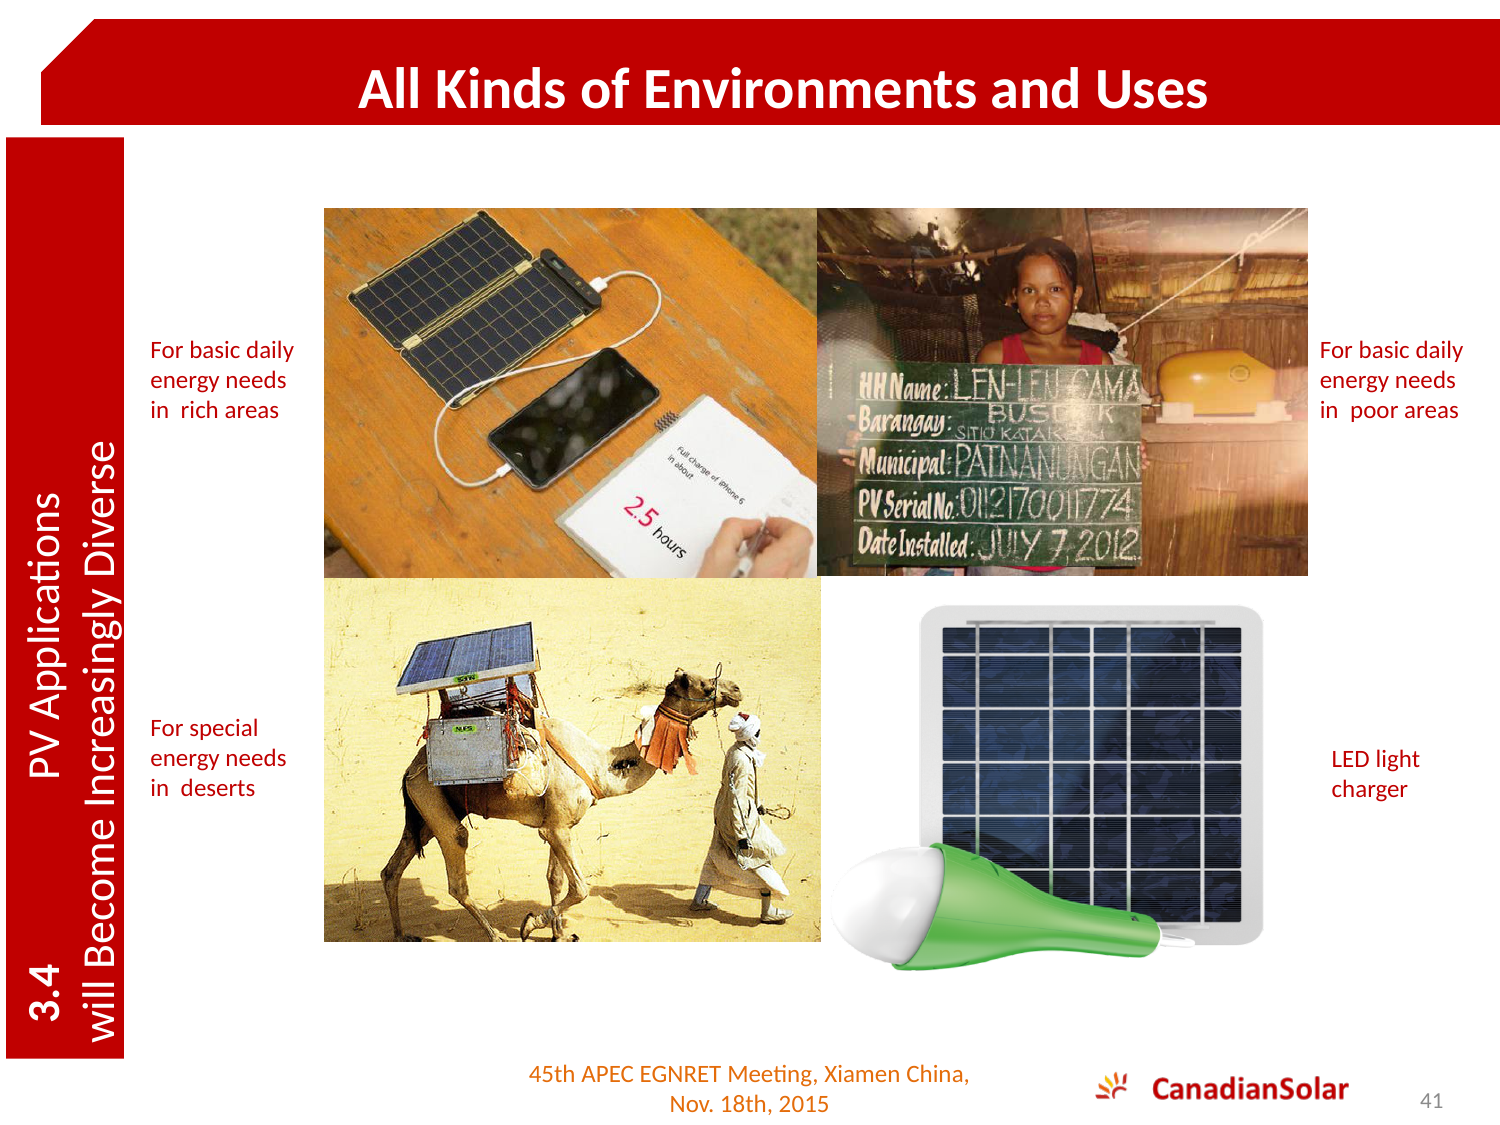

All Kinds of Environments and Uses
 3.4 PV Applications
will Become Increasingly Diverse
For basic daily energy needs in rich areas
For basic daily energy needs in poor areas
For special energy needs in deserts
LED light charger
45th APEC EGNRET Meeting, Xiamen China, Nov. 18th, 2015